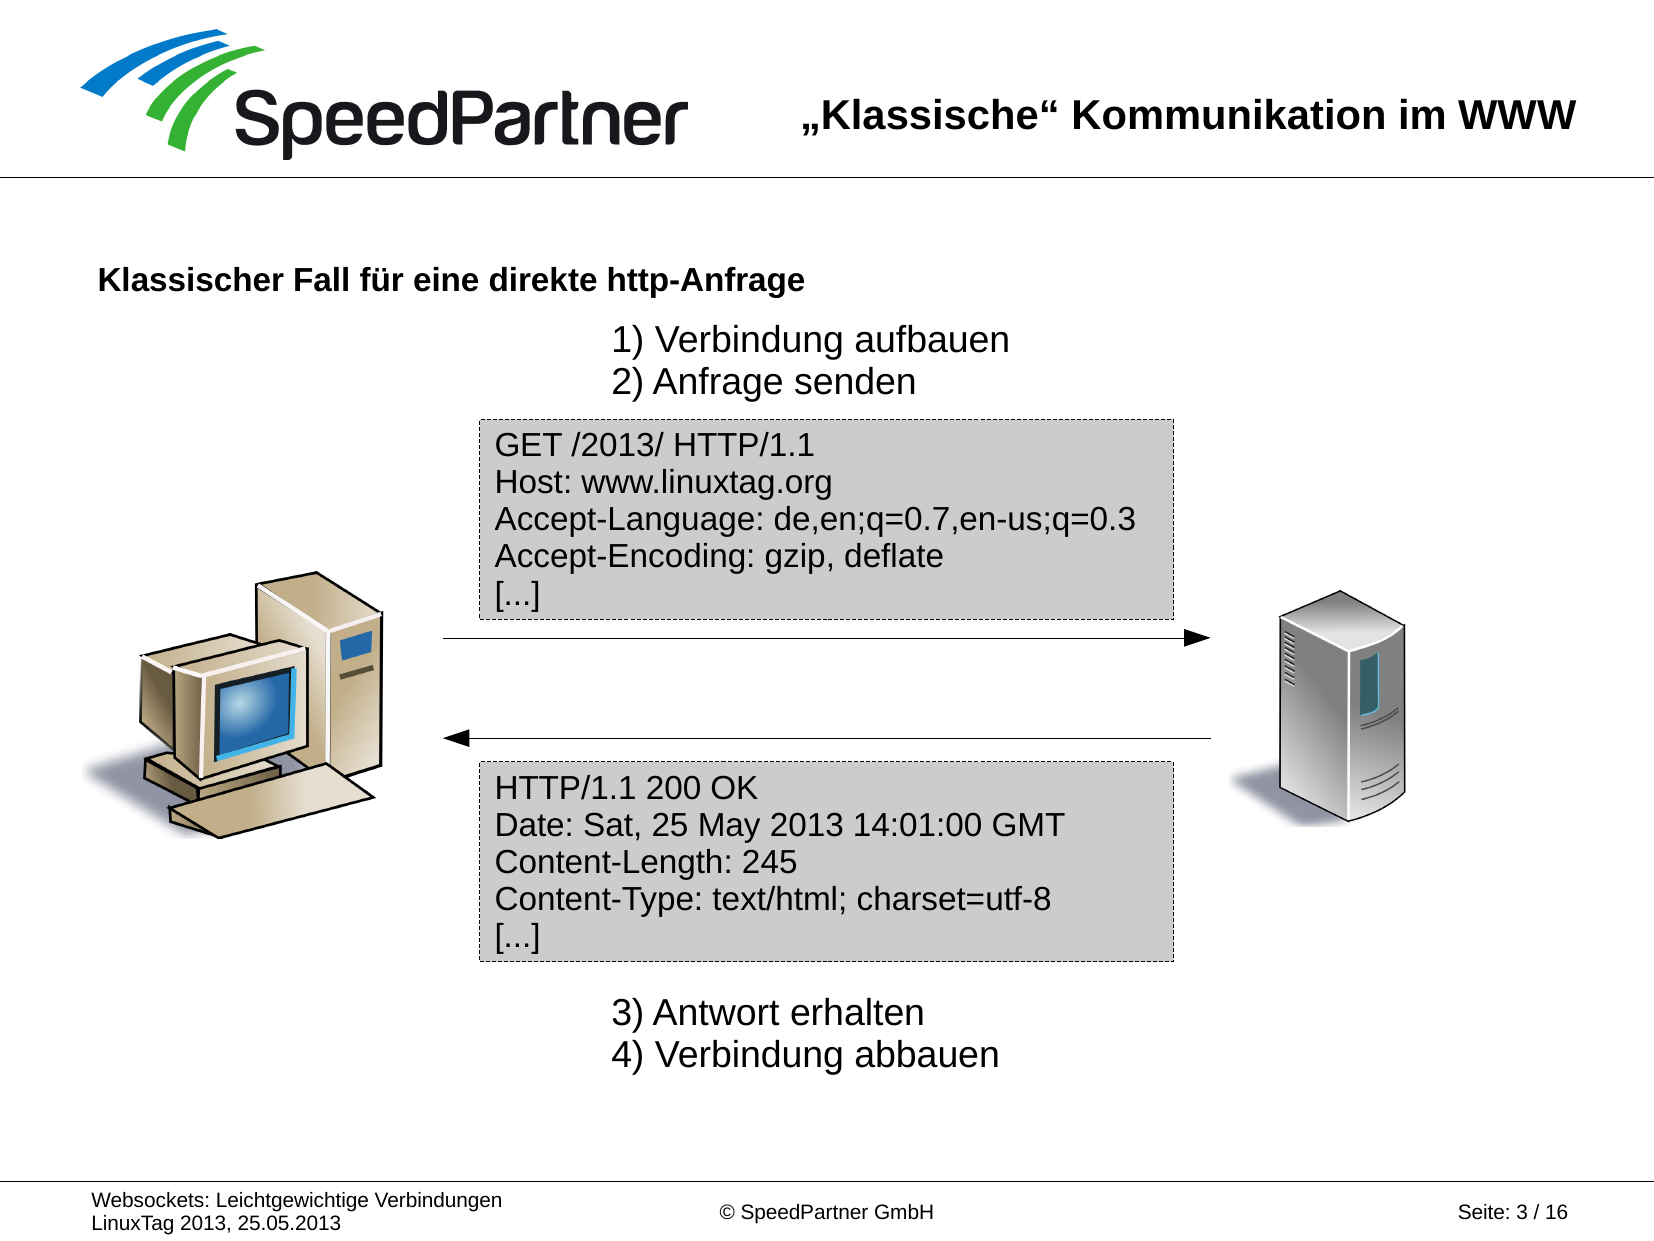

# „Klassische“ Kommunikation im WWW
Klassischer Fall für eine direkte http-Anfrage
1) Verbindung aufbauen
2) Anfrage senden
GET /2013/ HTTP/1.1
Host: www.linuxtag.org
Accept-Language: de,en;q=0.7,en-us;q=0.3
Accept-Encoding: gzip, deflate
[...]
HTTP/1.1 200 OK
Date: Sat, 25 May 2013 14:01:00 GMT
Content-Length: 245
Content-Type: text/html; charset=utf-8
[...]
3) Antwort erhalten
4) Verbindung abbauen